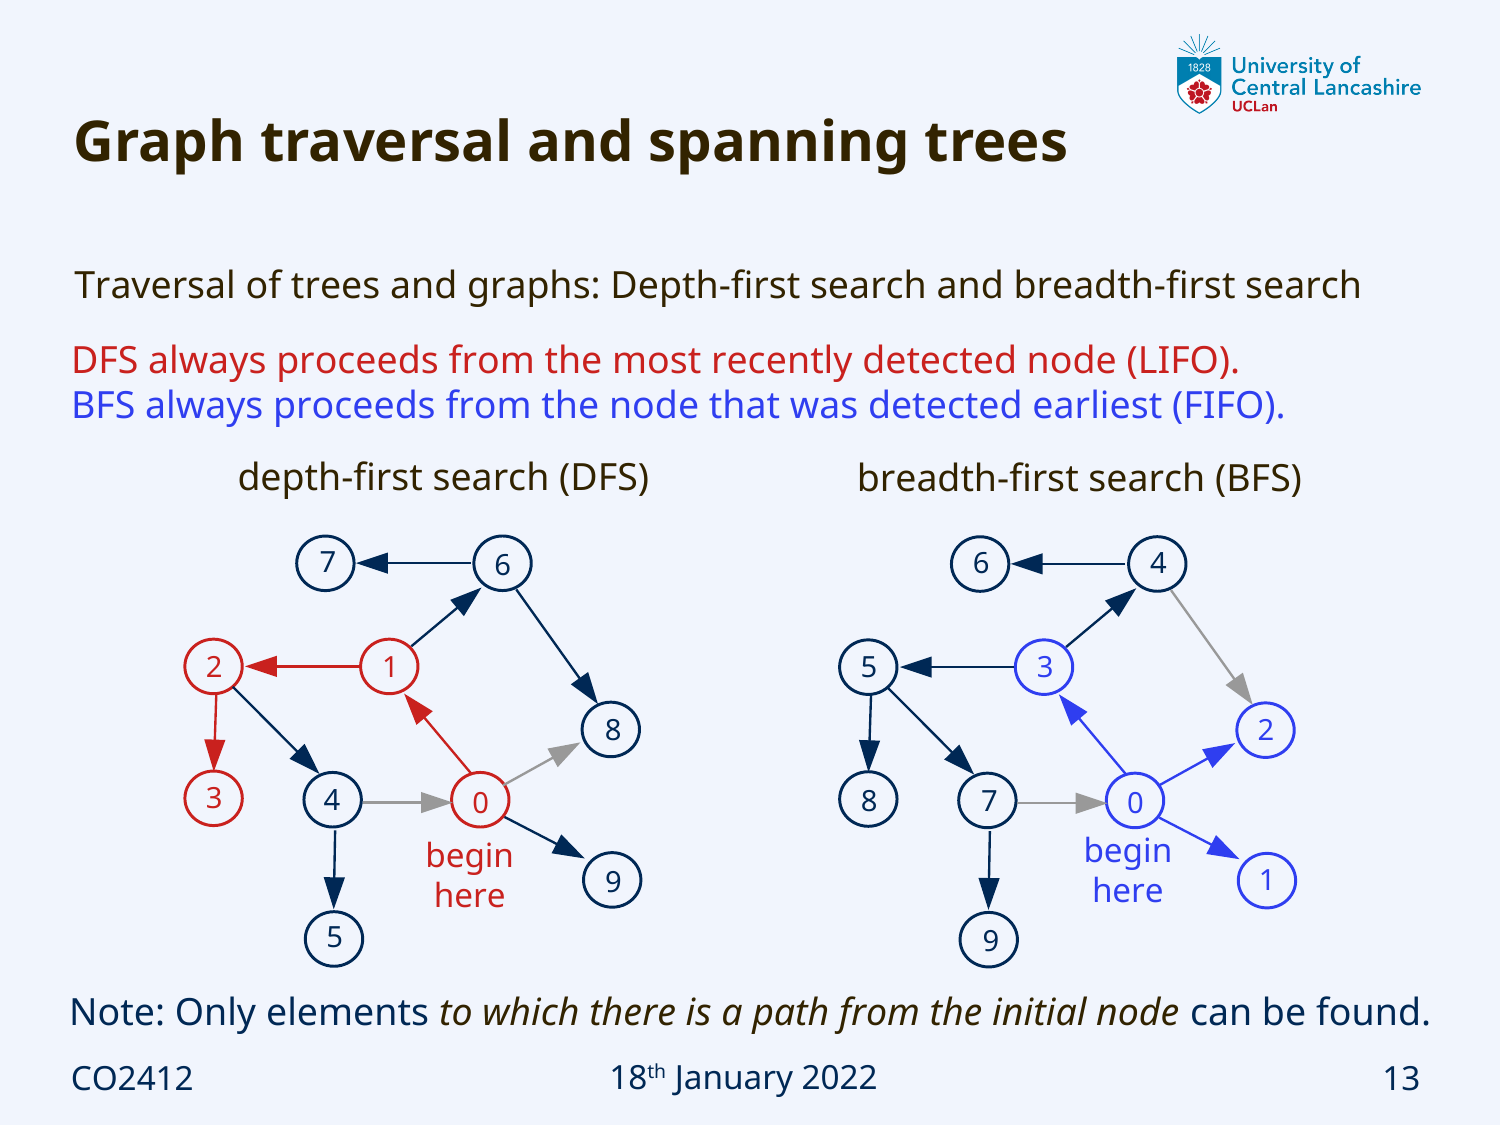

# Graph traversal and spanning trees
Traversal of trees and graphs: Depth-first search and breadth-first search
DFS always proceeds from the most recently detected node (LIFO).
BFS always proceeds from the node that was detected earliest (FIFO).
depth-first search (DFS)
breadth-first search (BFS)
7
4
6
6
2
1
5
3
8
2
3
4
8
7
0
0
begin
here
begin
here
1
9
5
9
Note: Only elements to which there is a path from the initial node can be found.